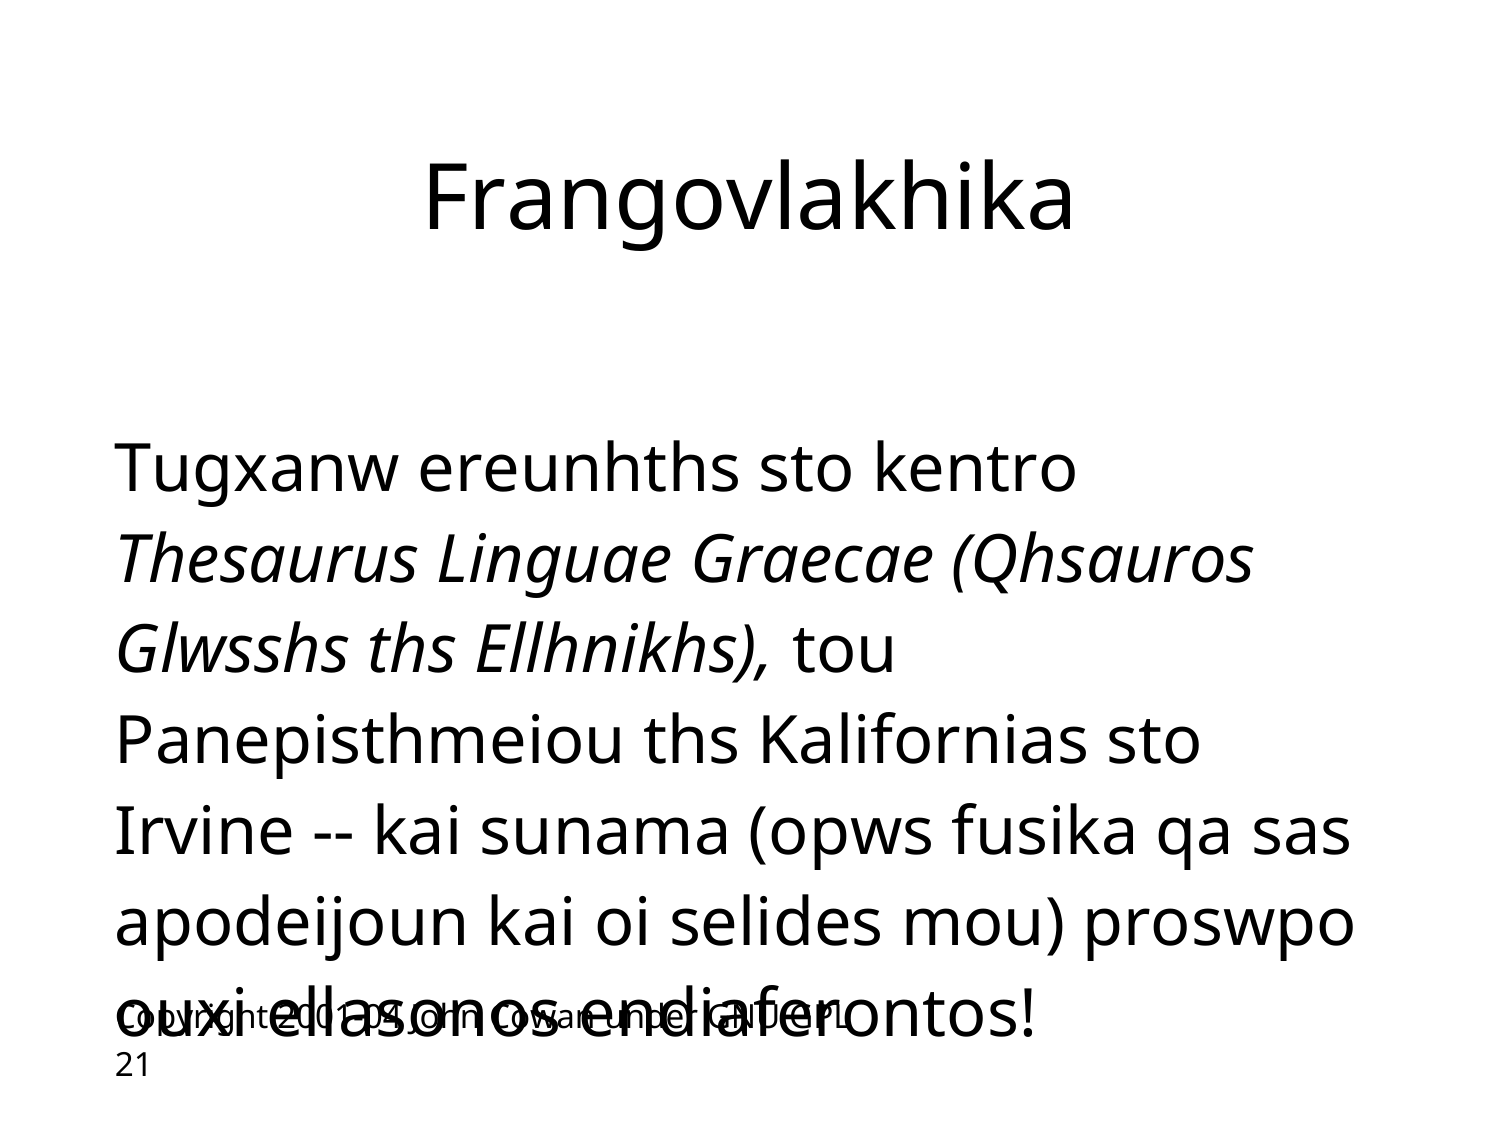

# Frangovlakhika
Tugxanw ereunhths sto kentro Thesaurus Linguae Graecae (Qhsauros Glwsshs ths Ellhnikhs), tou Panepisthmeiou ths Kalifornias sto Irvine -- kai sunama (opws fusika qa sas apodeijoun kai oi selides mou) proswpo ouxi ellasonos endiaferontos!